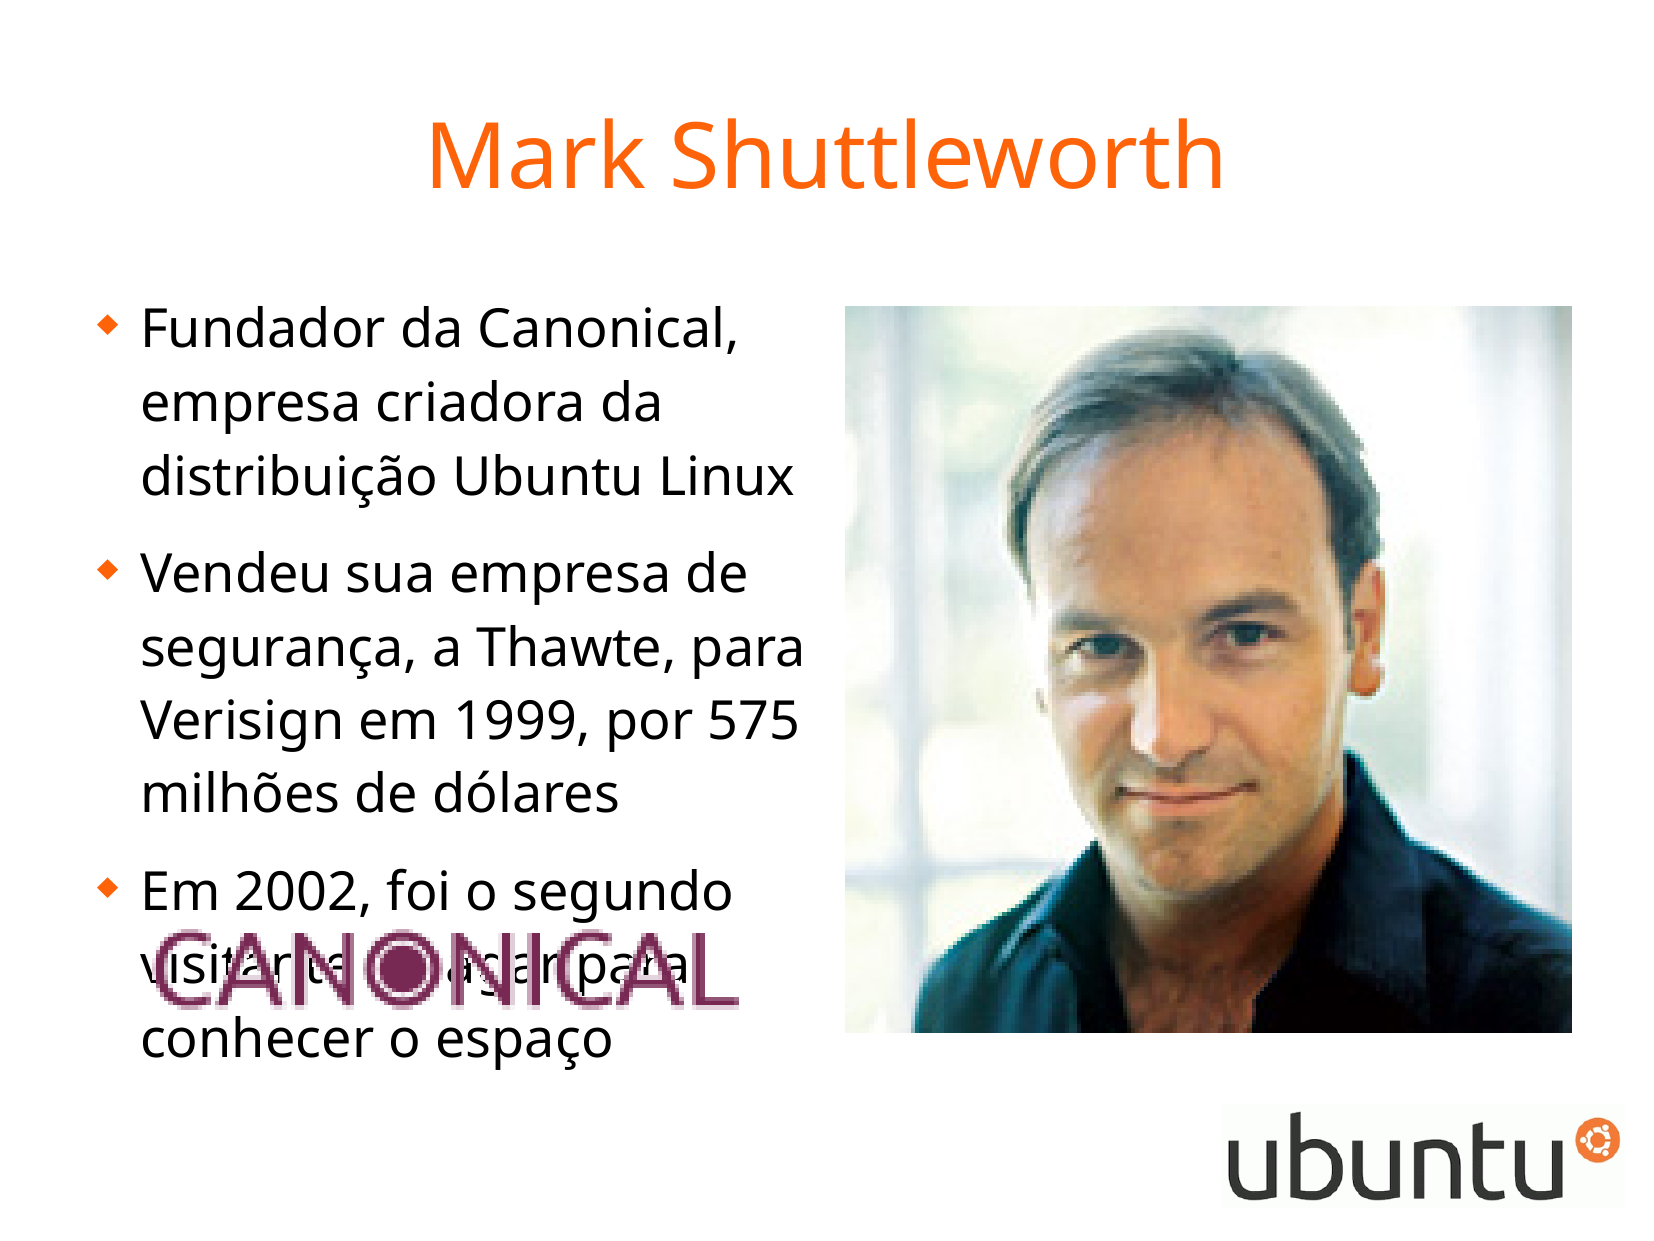

# Mark Shuttleworth
Fundador da Canonical, empresa criadora da distribuição Ubuntu Linux
Vendeu sua empresa de segurança, a Thawte, para Verisign em 1999, por 575 milhões de dólares
Em 2002, foi o segundo visitante a pagar para conhecer o espaço